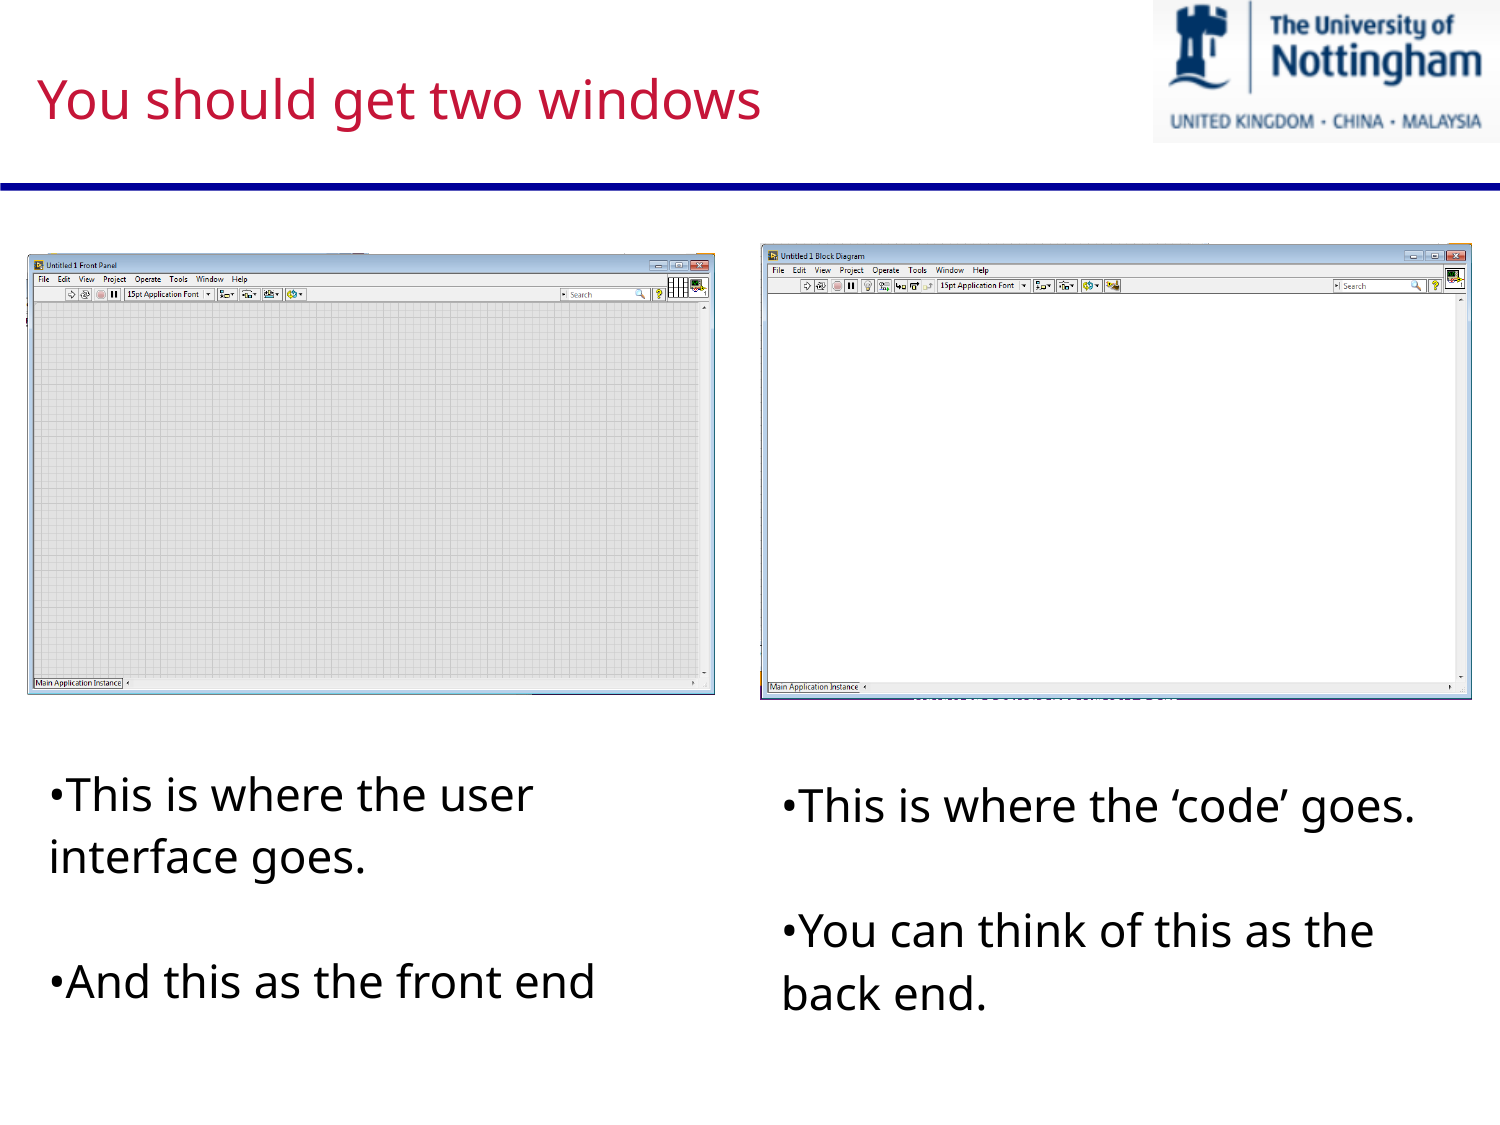

# You should get two windows
This is where the user interface goes.
And this as the front end
This is where the ‘code’ goes.
You can think of this as the back end.